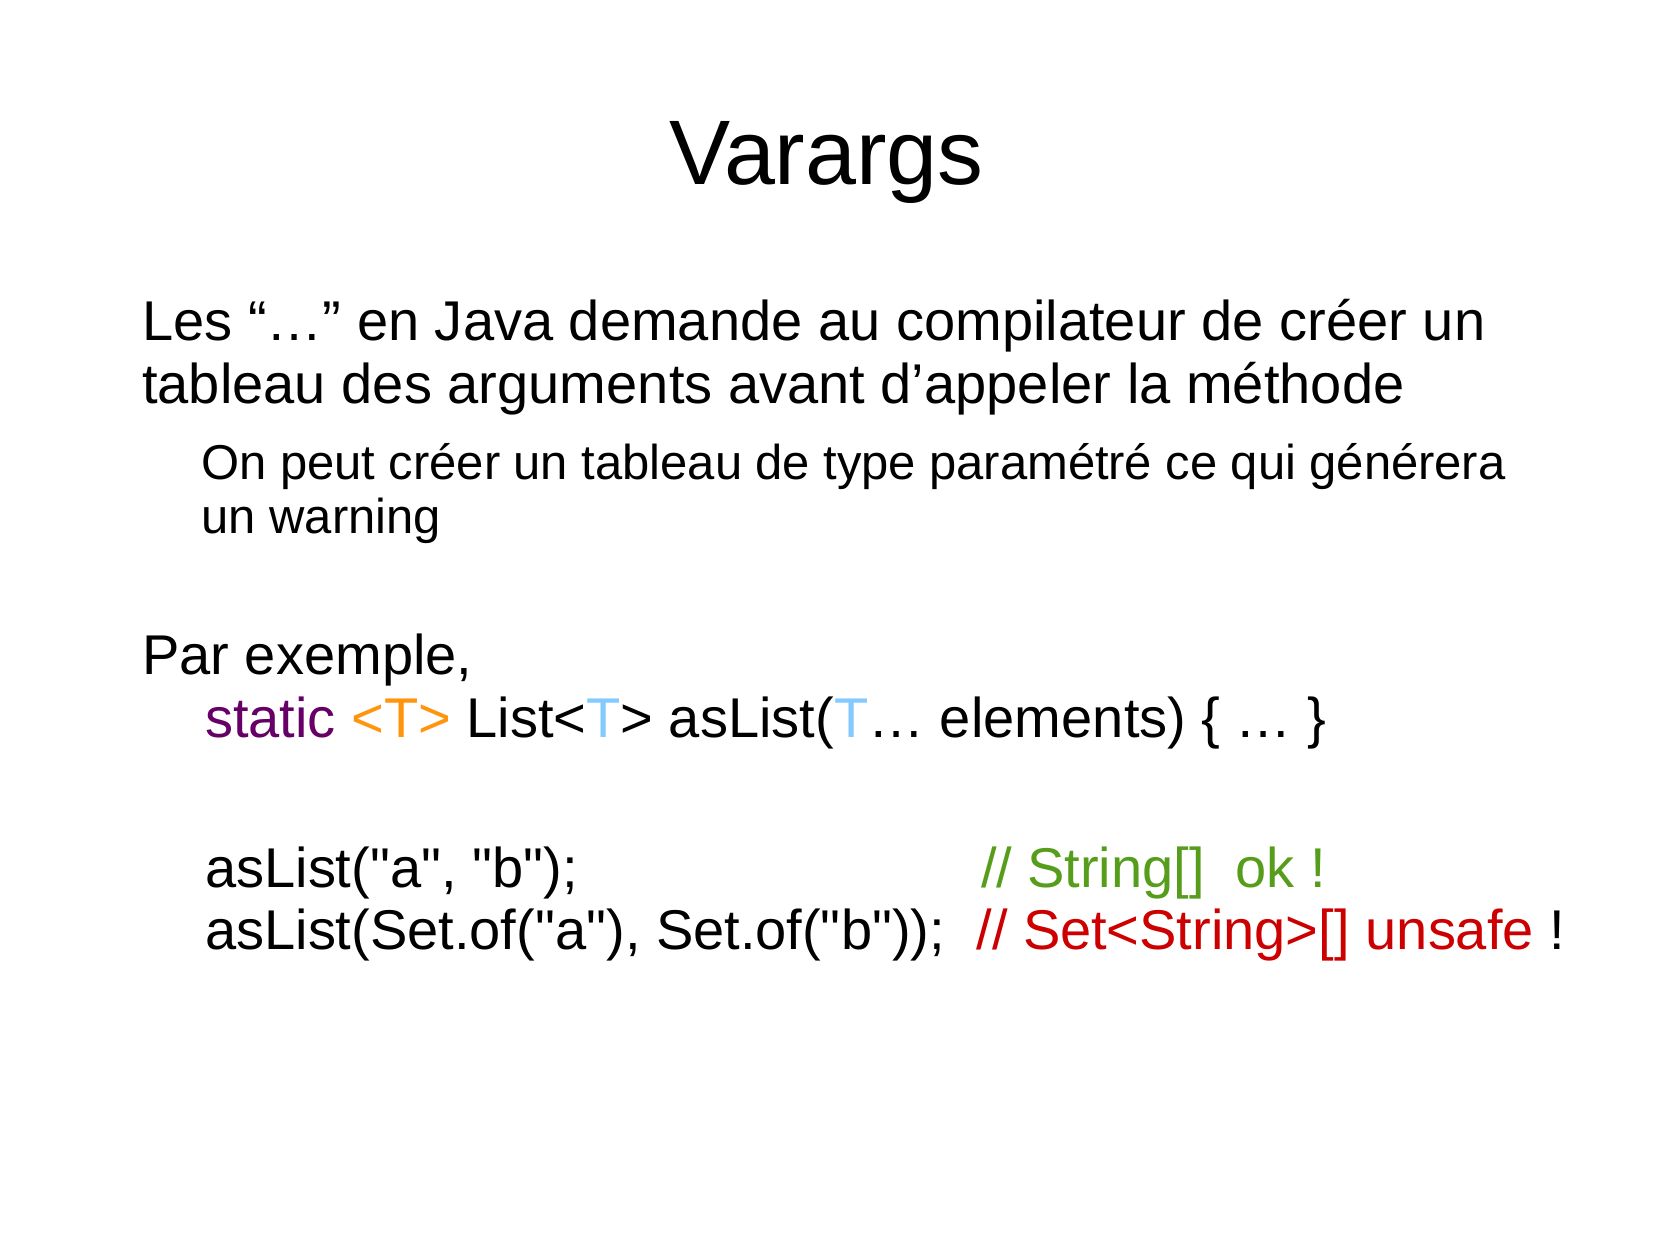

# Varargs
Les “…” en Java demande au compilateur de créer un tableau des arguments avant d’appeler la méthode
On peut créer un tableau de type paramétré ce qui générera un warning
Par exemple,
	static <T> List<T> asList(T… elements) { … }
	asList("a", "b"); // String[] ok !
	asList(Set.of("a"), Set.of("b")); // Set<String>[] unsafe !